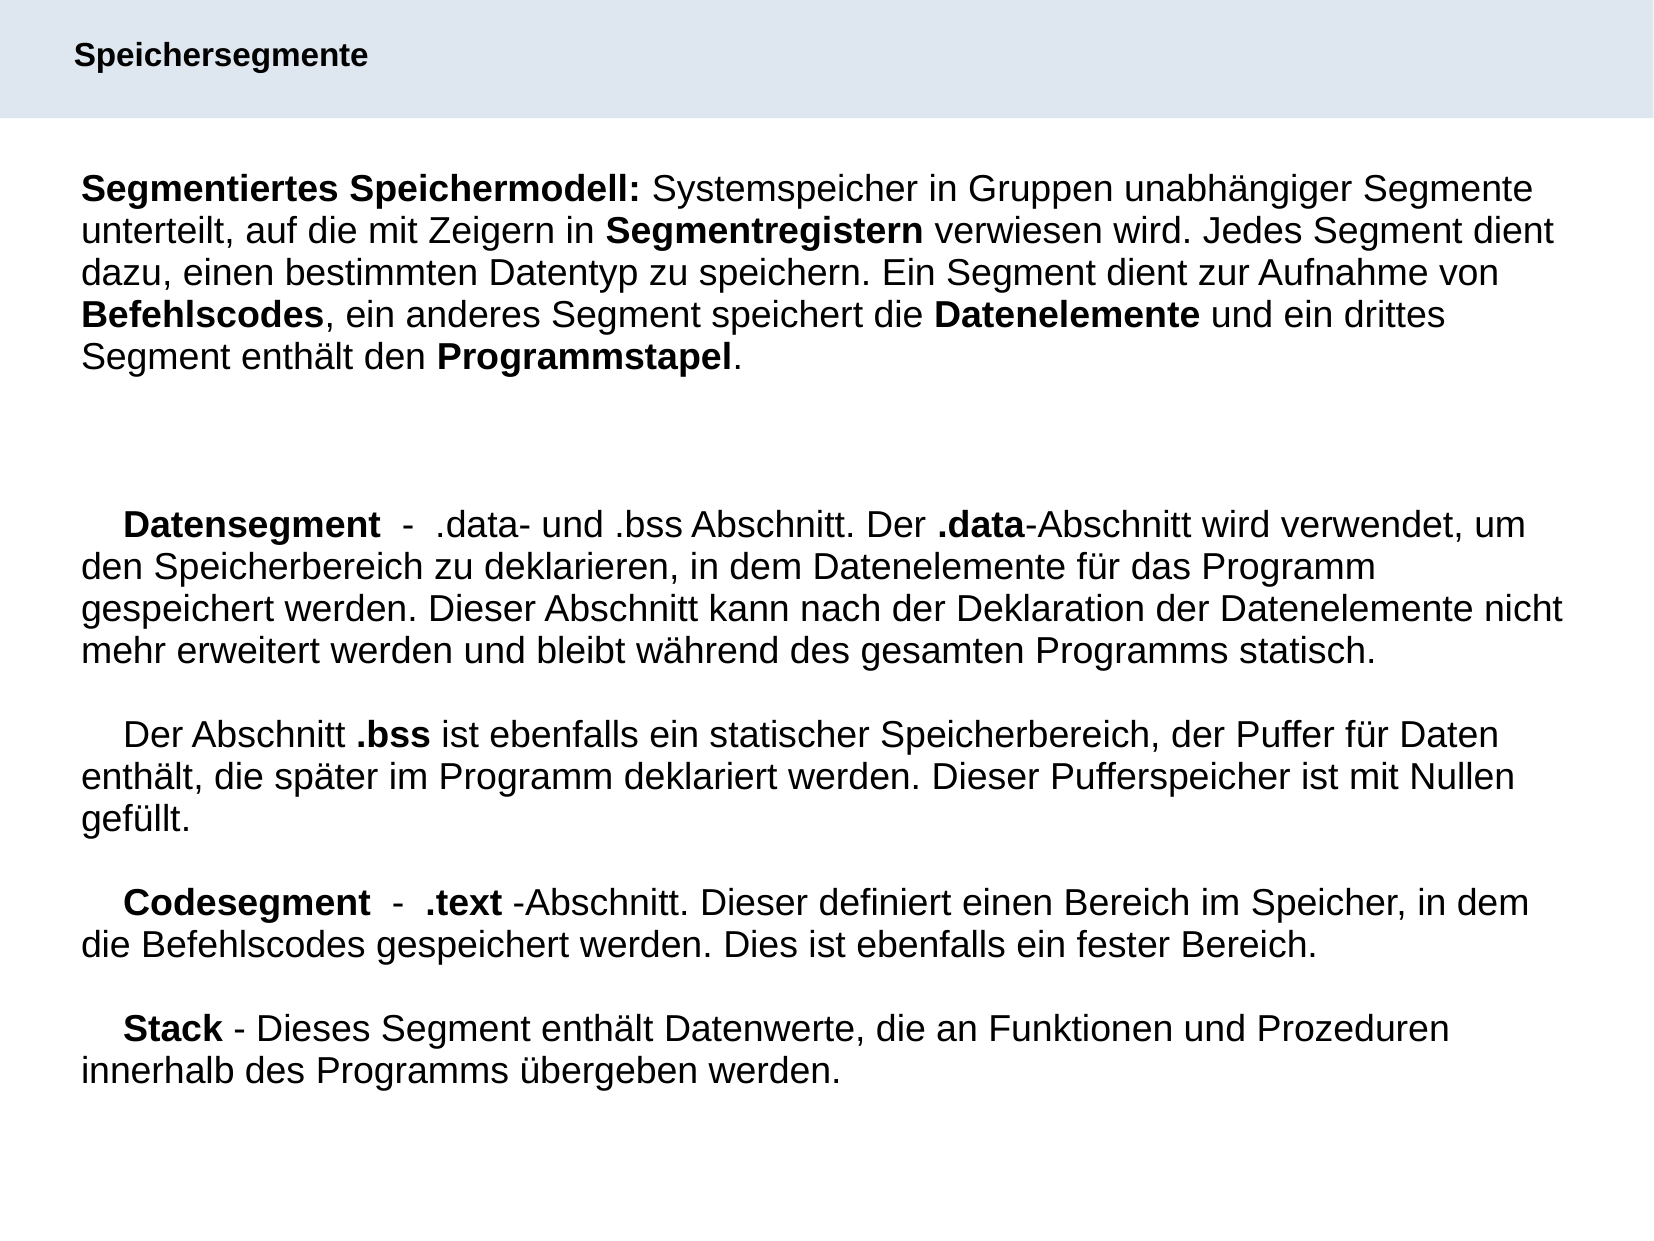

Speichersegmente
Segmentiertes Speichermodell: Systemspeicher in Gruppen unabhängiger Segmente unterteilt, auf die mit Zeigern in Segmentregistern verwiesen wird. Jedes Segment dient dazu, einen bestimmten Datentyp zu speichern. Ein Segment dient zur Aufnahme von Befehlscodes, ein anderes Segment speichert die Datenelemente und ein drittes Segment enthält den Programmstapel.
 Datensegment - .data- und .bss Abschnitt. Der .data-Abschnitt wird verwendet, um den Speicherbereich zu deklarieren, in dem Datenelemente für das Programm gespeichert werden. Dieser Abschnitt kann nach der Deklaration der Datenelemente nicht mehr erweitert werden und bleibt während des gesamten Programms statisch.
 Der Abschnitt .bss ist ebenfalls ein statischer Speicherbereich, der Puffer für Daten enthält, die später im Programm deklariert werden. Dieser Pufferspeicher ist mit Nullen gefüllt.
 Codesegment - .text -Abschnitt. Dieser definiert einen Bereich im Speicher, in dem die Befehlscodes gespeichert werden. Dies ist ebenfalls ein fester Bereich.
 Stack - Dieses Segment enthält Datenwerte, die an Funktionen und Prozeduren innerhalb des Programms übergeben werden.